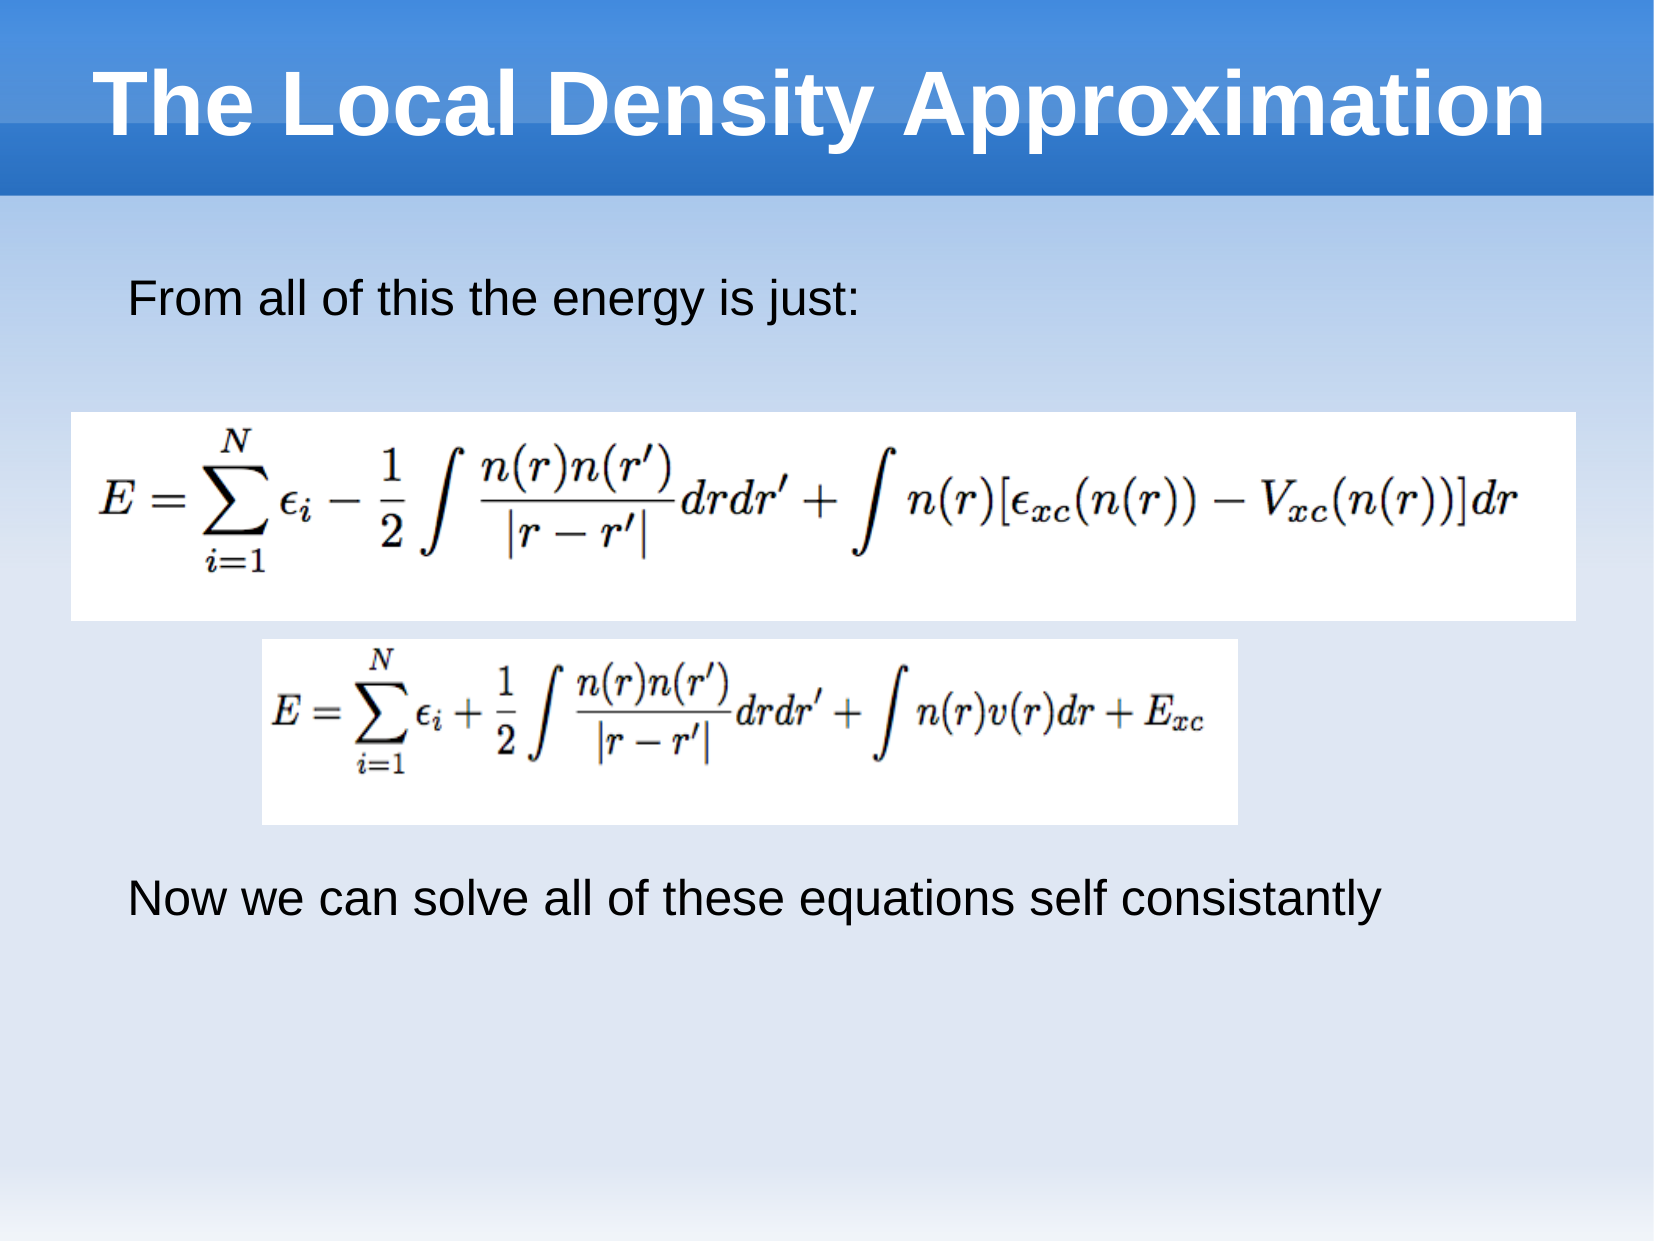

# The Local Density Approximation
From all of this the energy is just:
Now we can solve all of these equations self consistantly